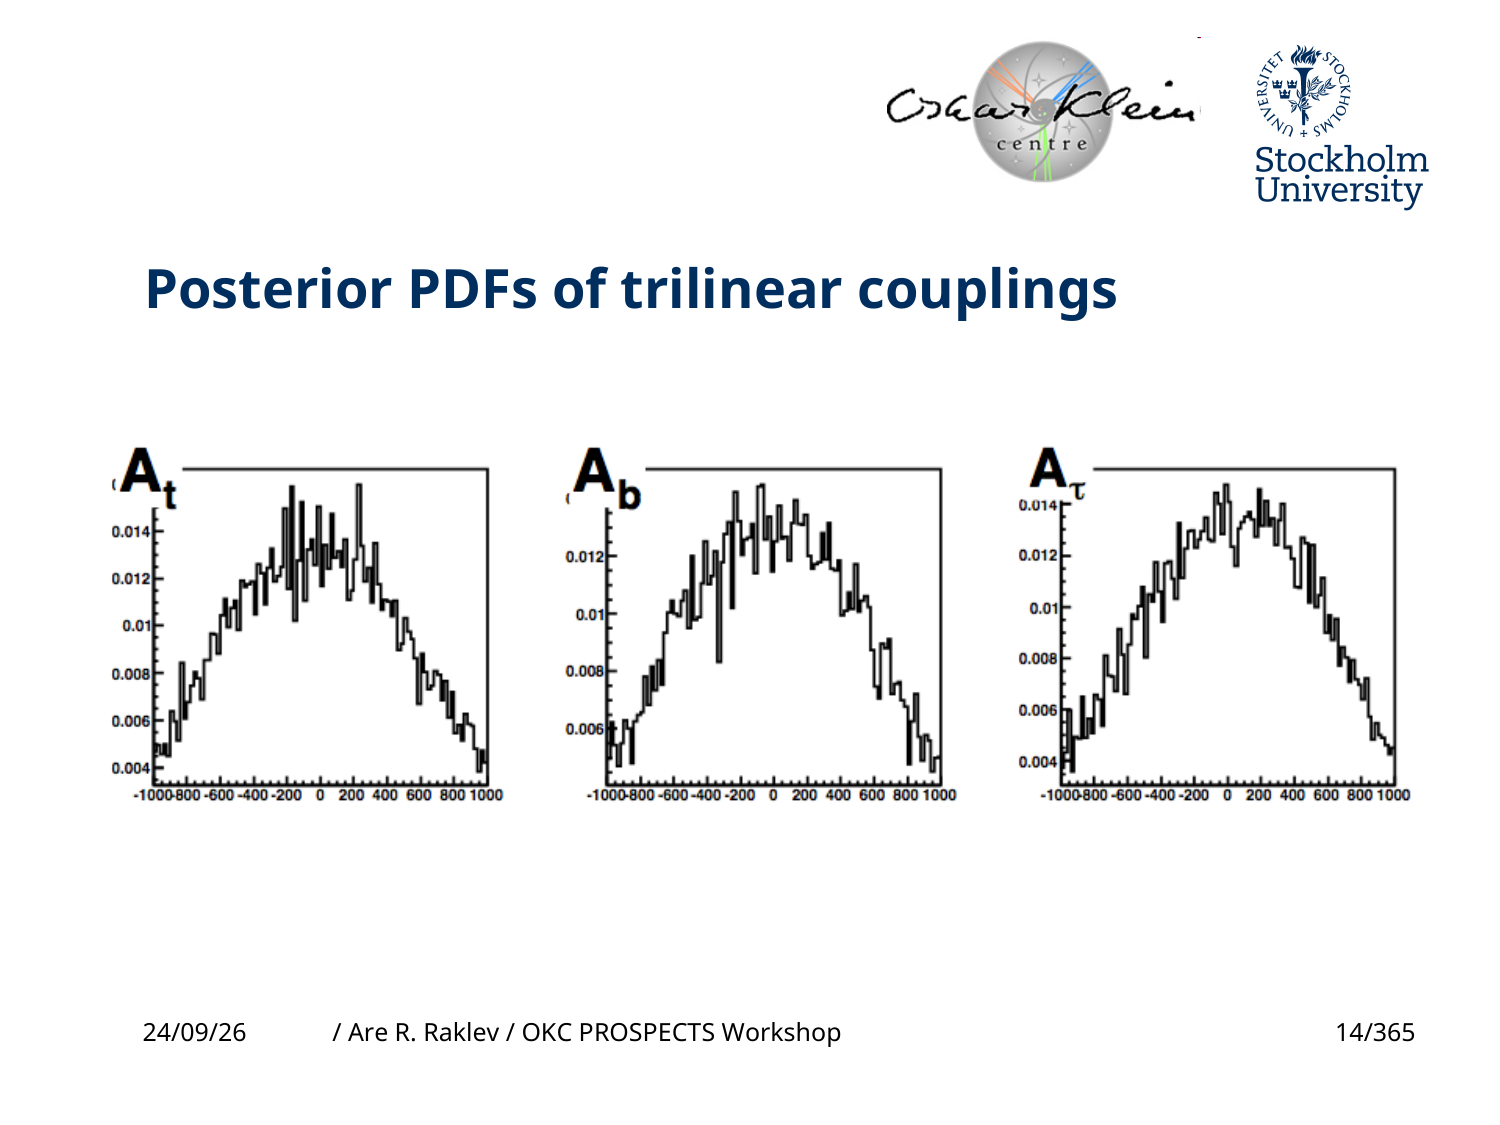

# Posterior PDFs of trilinear couplings
08/12/09
Are R. Raklev / OKC PROSPECTS Workshop
14